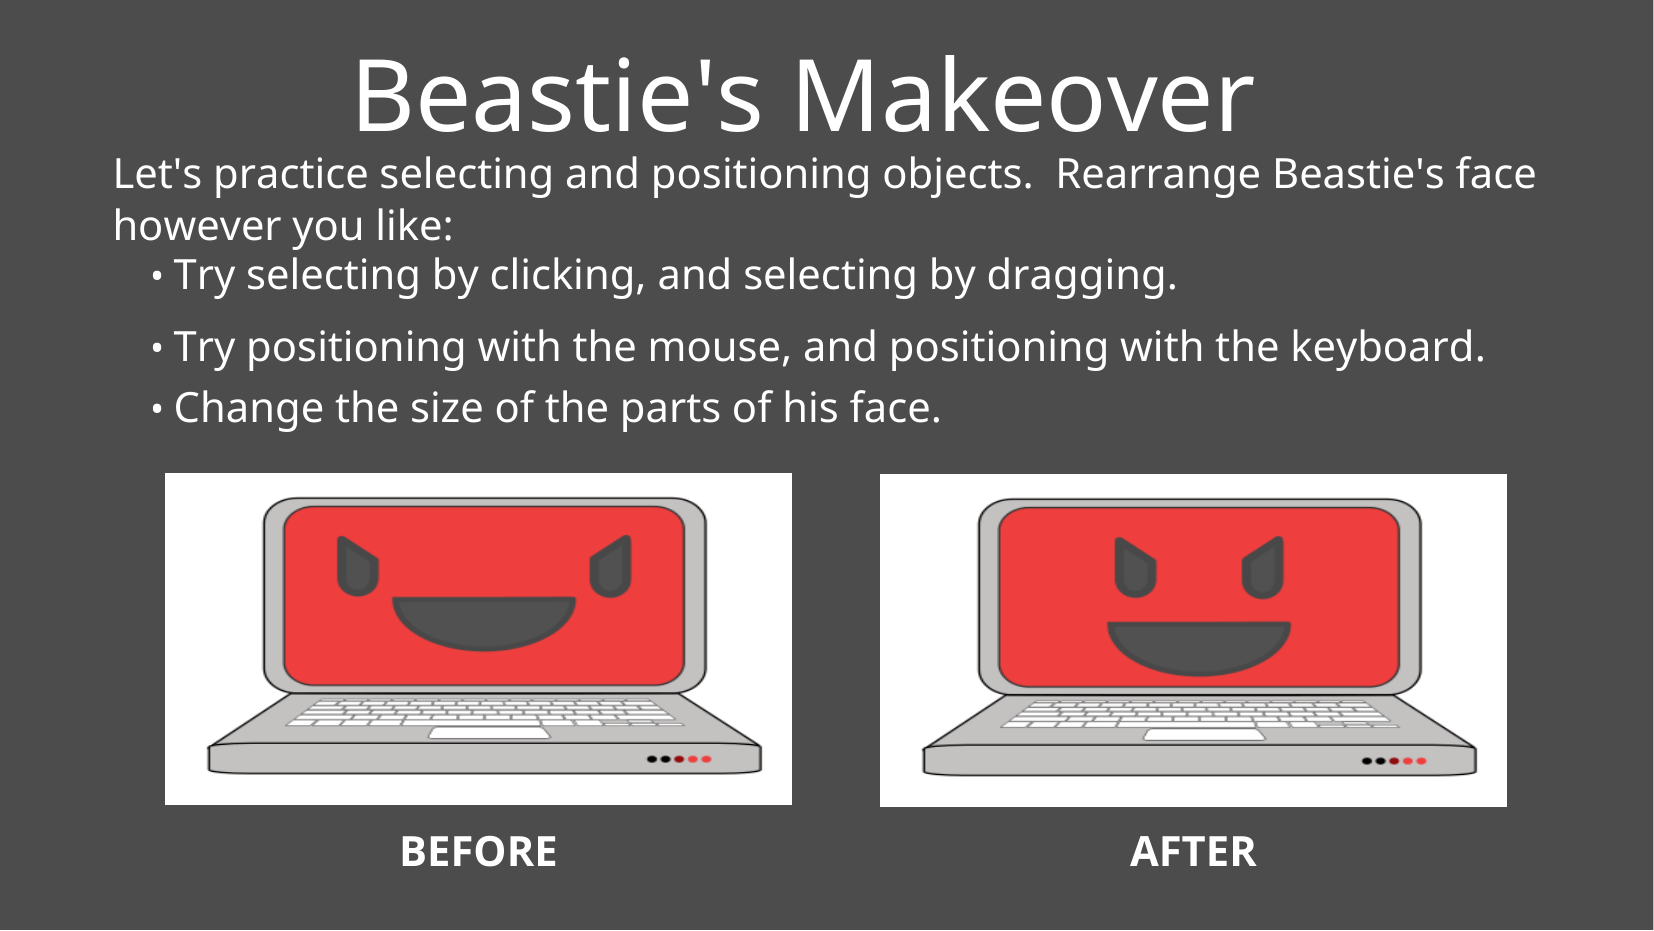

# Beastie's Makeover
Let's practice selecting and positioning objects. Rearrange Beastie's face however you like:
• Try selecting by clicking, and selecting by dragging.
• Try positioning with the mouse, and positioning with the keyboard.
• Change the size of the parts of his face.
BEFORE
AFTER